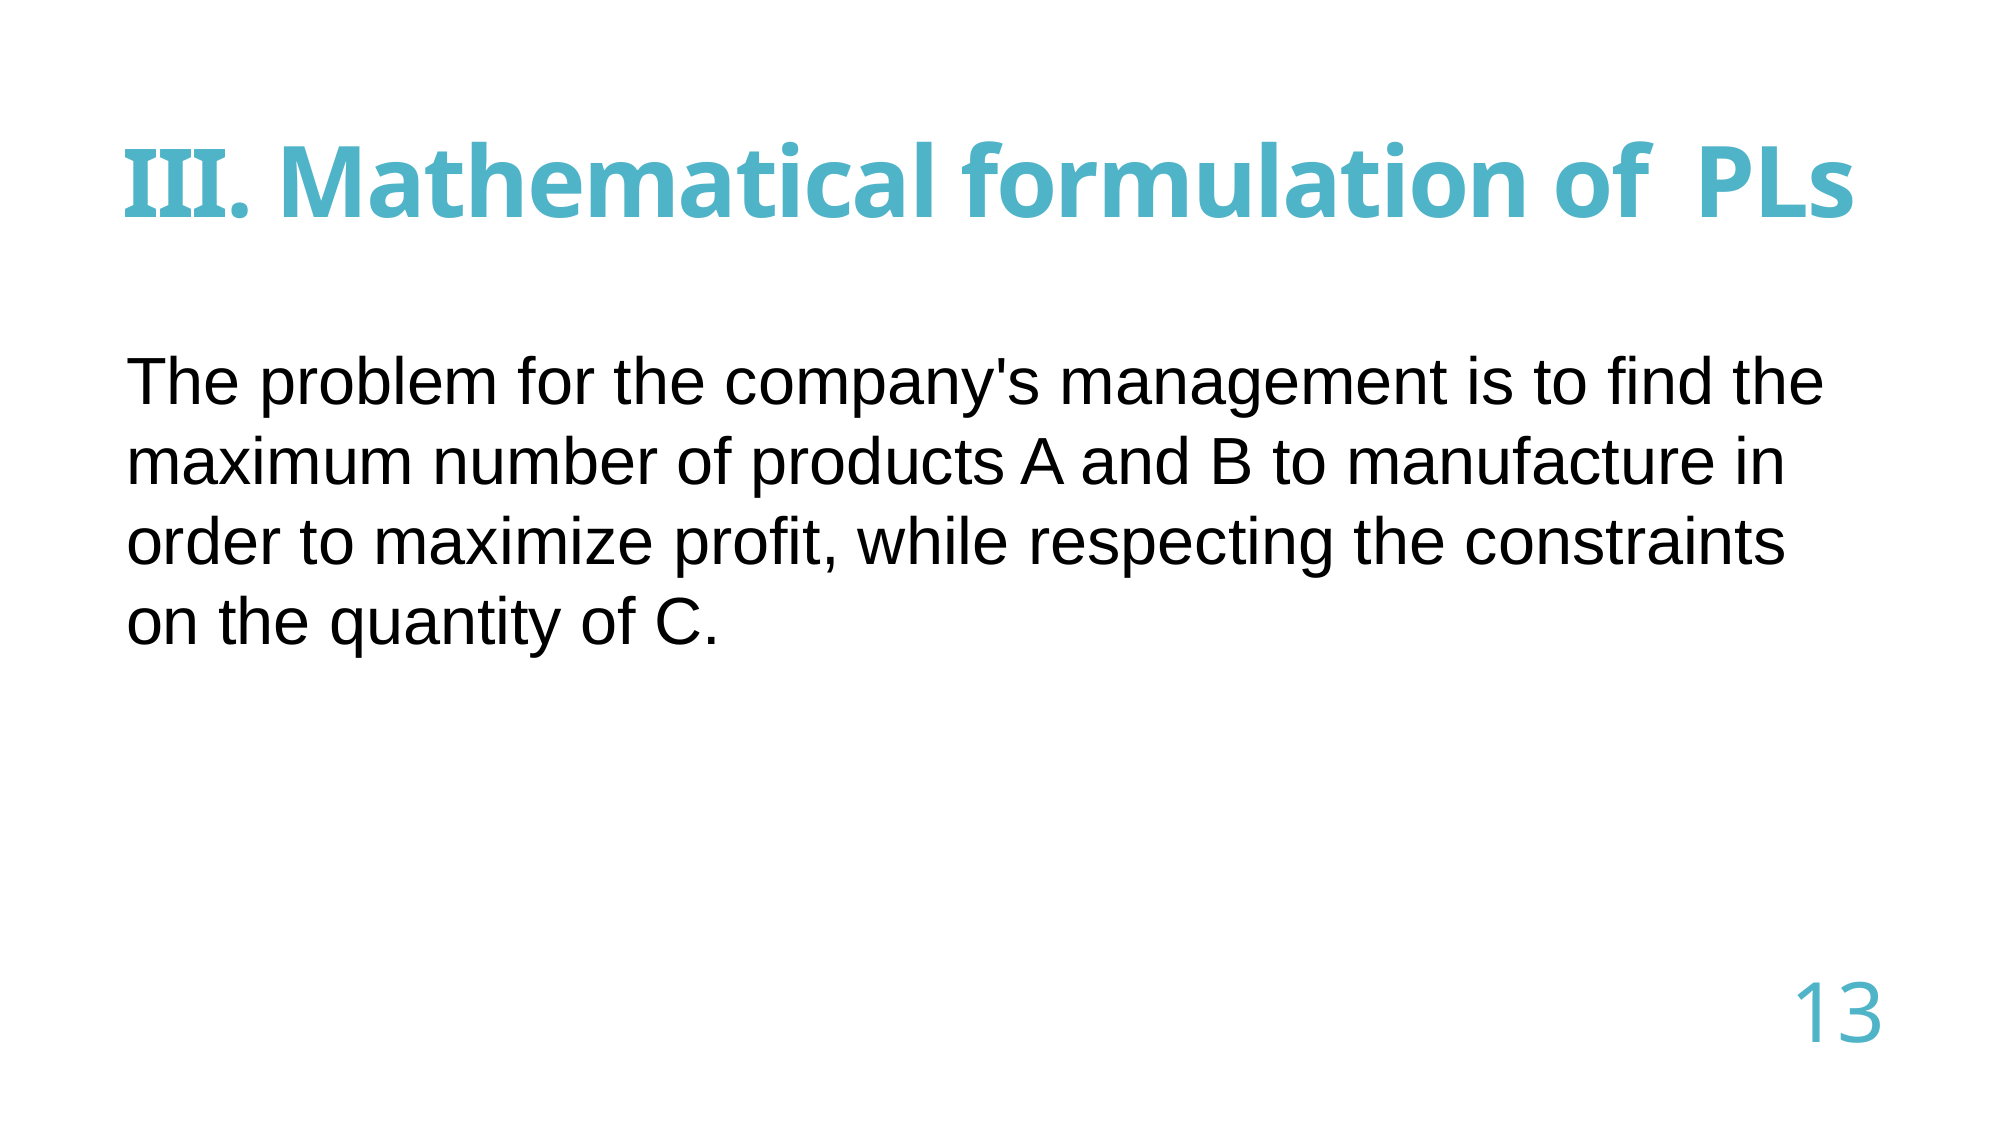

III. Mathematical formulation of PLs
The problem for the company's management is to find the maximum number of products A and B to manufacture in order to maximize profit, while respecting the constraints on the quantity of C.